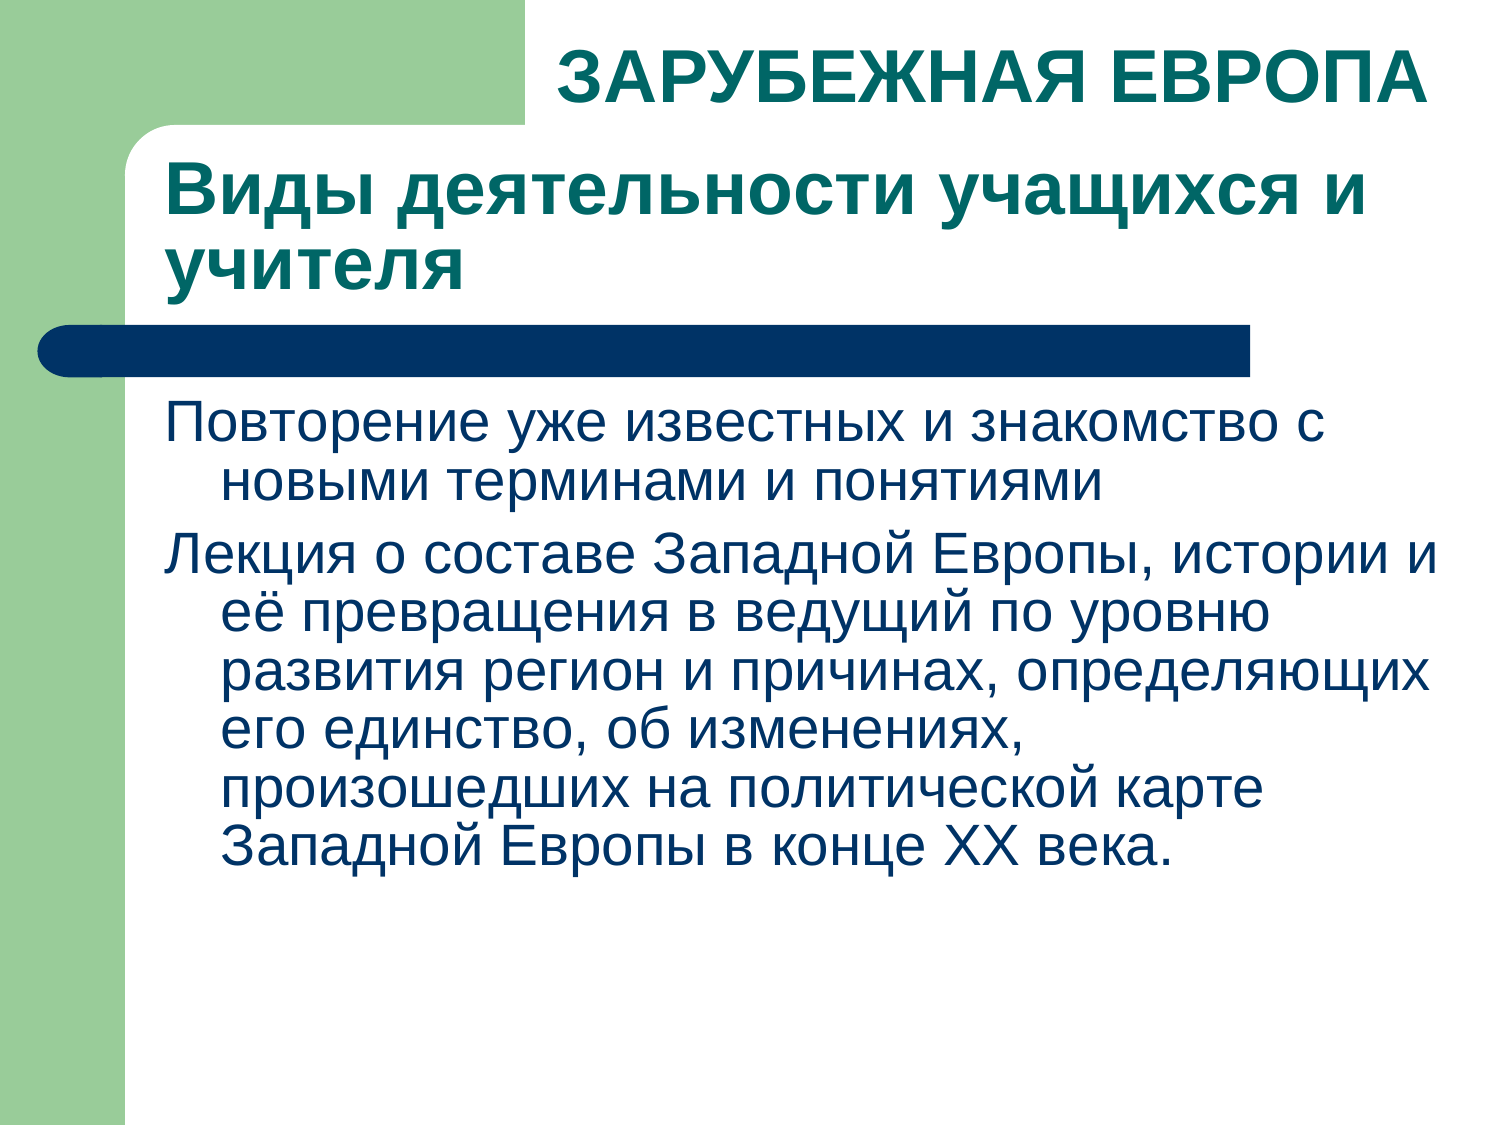

ЗАРУБЕЖНАЯ ЕВРОПА
# Виды деятельности учащихся и учителя
Повторение уже известных и знакомство с новыми терминами и понятиями
Лекция о составе Западной Европы, истории и её превращения в ведущий по уровню развития регион и причинах, определяющих его единство, об изменениях, произошедших на политической карте Западной Европы в конце ХХ века.